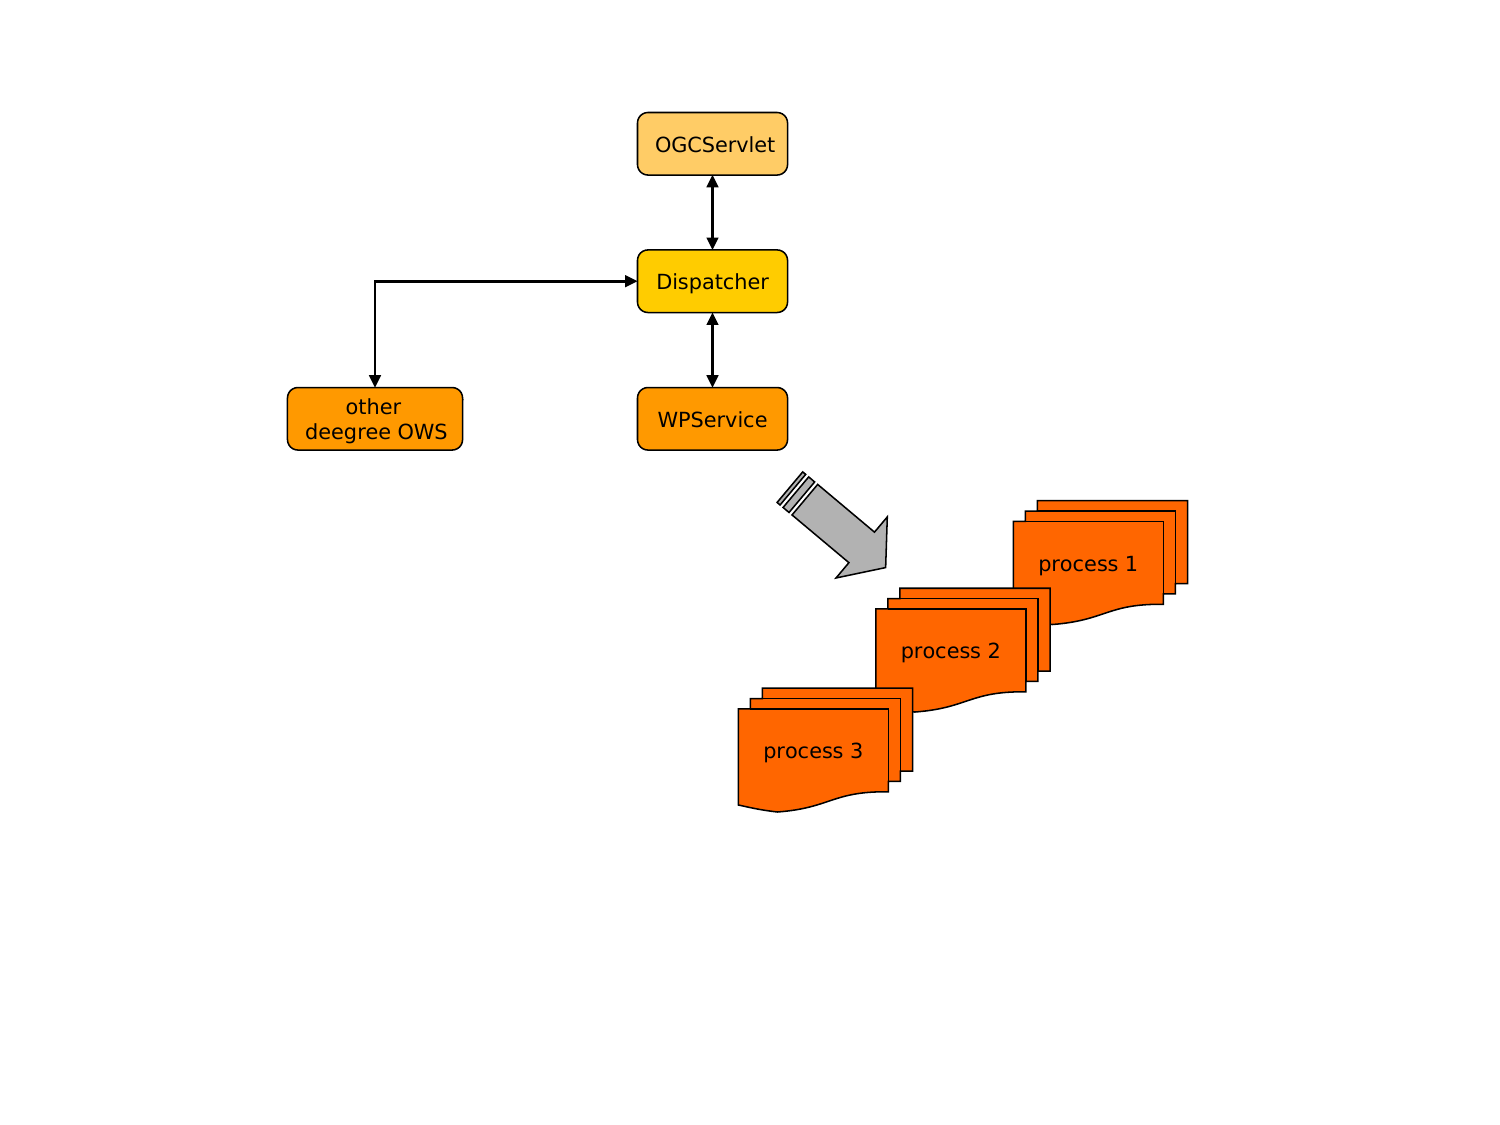

OGCServlet
Dispatcher
other
deegree OWS
WPService
process 1
process 2
process 3